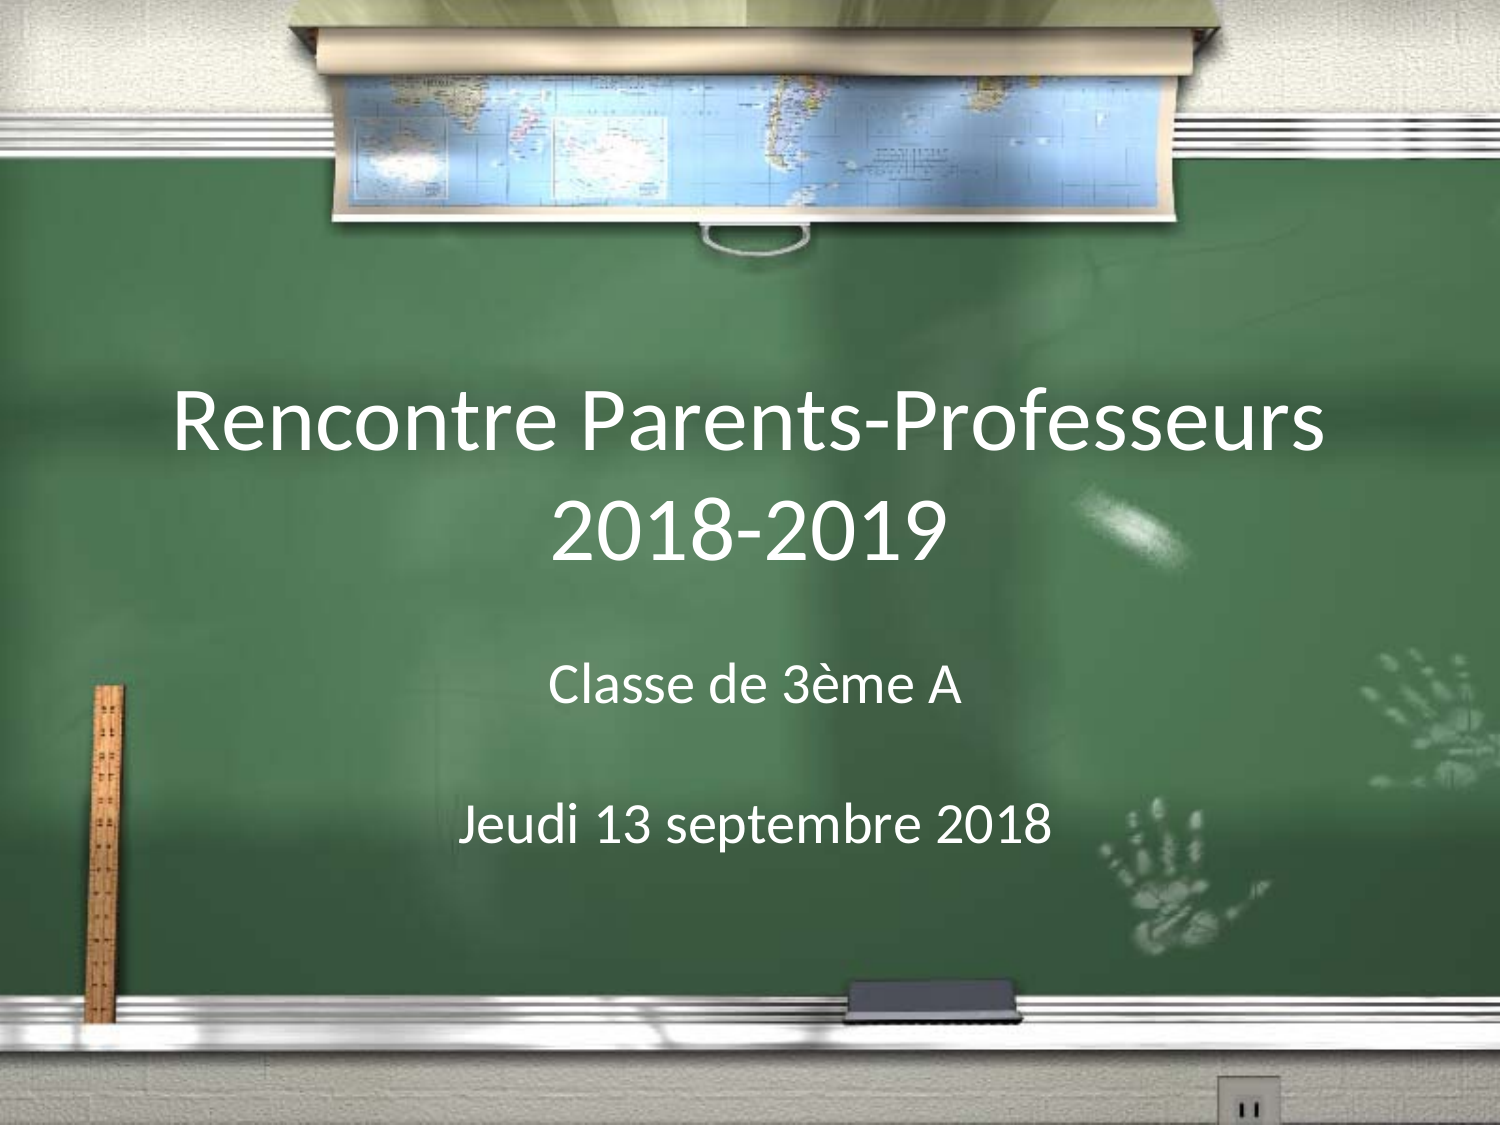

Rencontre Parents-Professeurs
2018-2019
Classe de 3ème A
Jeudi 13 septembre 2018